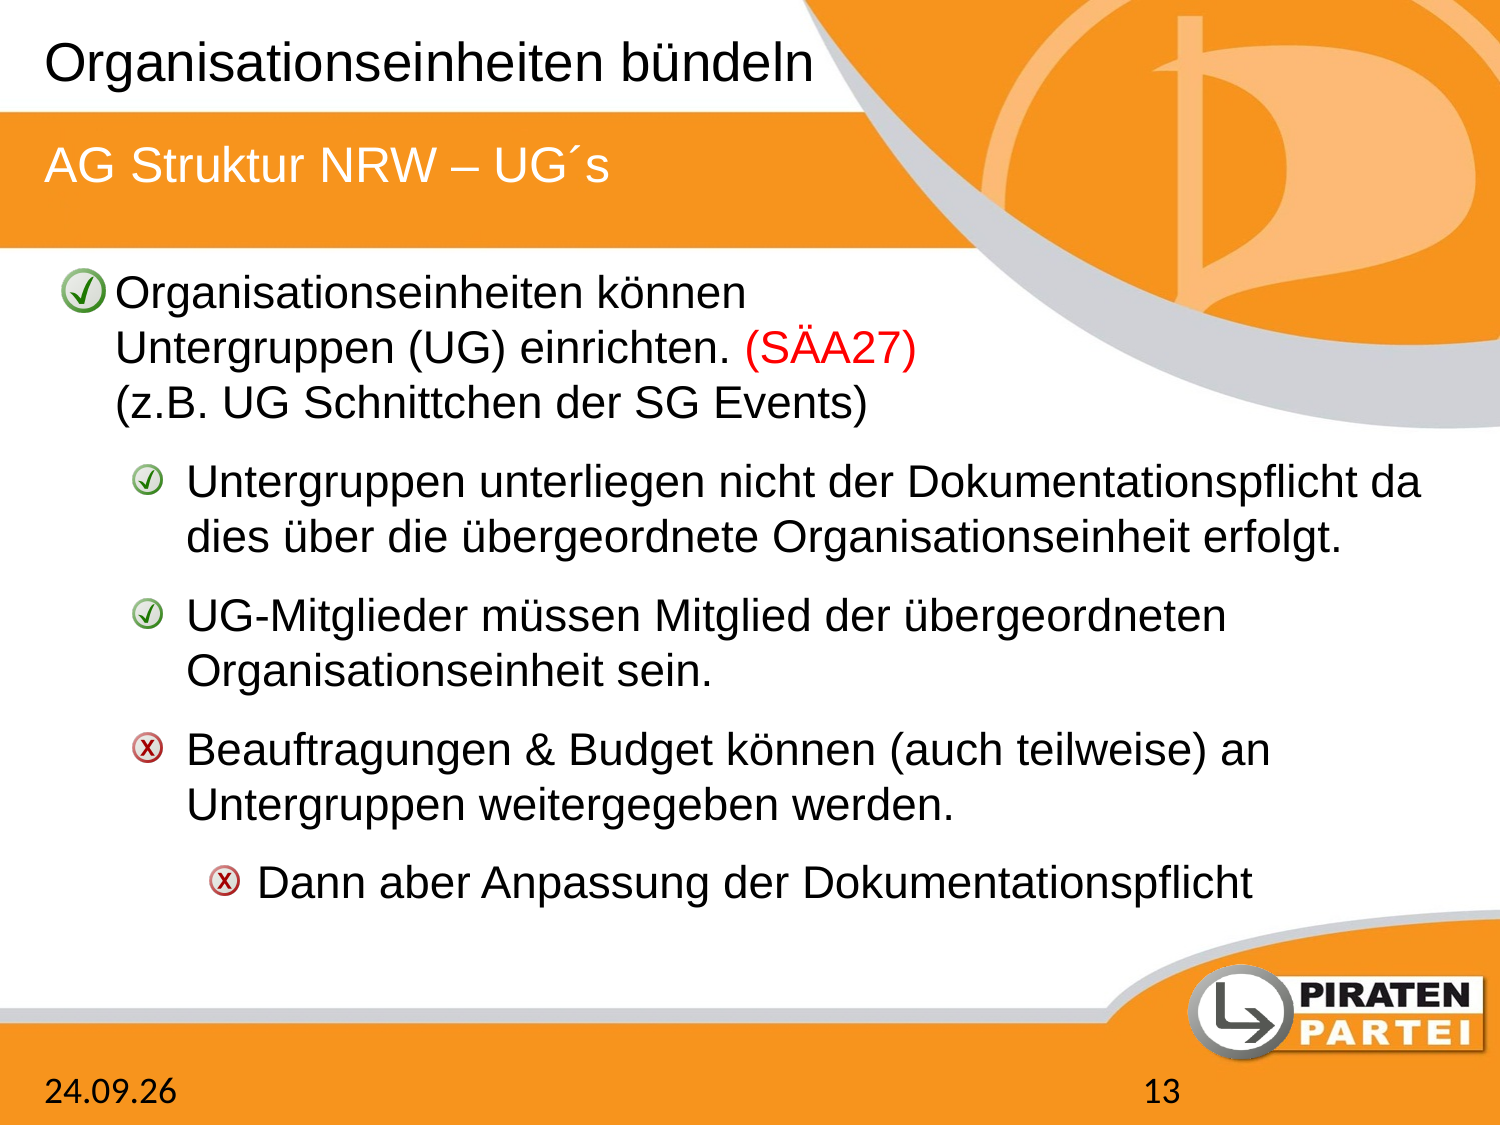

Organisationseinheiten bündeln
AG Struktur NRW – UG´s
# Organisationseinheiten können Untergruppen (UG) einrichten. (SÄA27) (z.B. UG Schnittchen der SG Events)
Untergruppen unterliegen nicht der Dokumentationspflicht da dies über die übergeordnete Organisationseinheit erfolgt.
UG-Mitglieder müssen Mitglied der übergeordneten Organisationseinheit sein.
Beauftragungen & Budget können (auch teilweise) an Untergruppen weitergegeben werden.
Dann aber Anpassung der Dokumentationspflicht